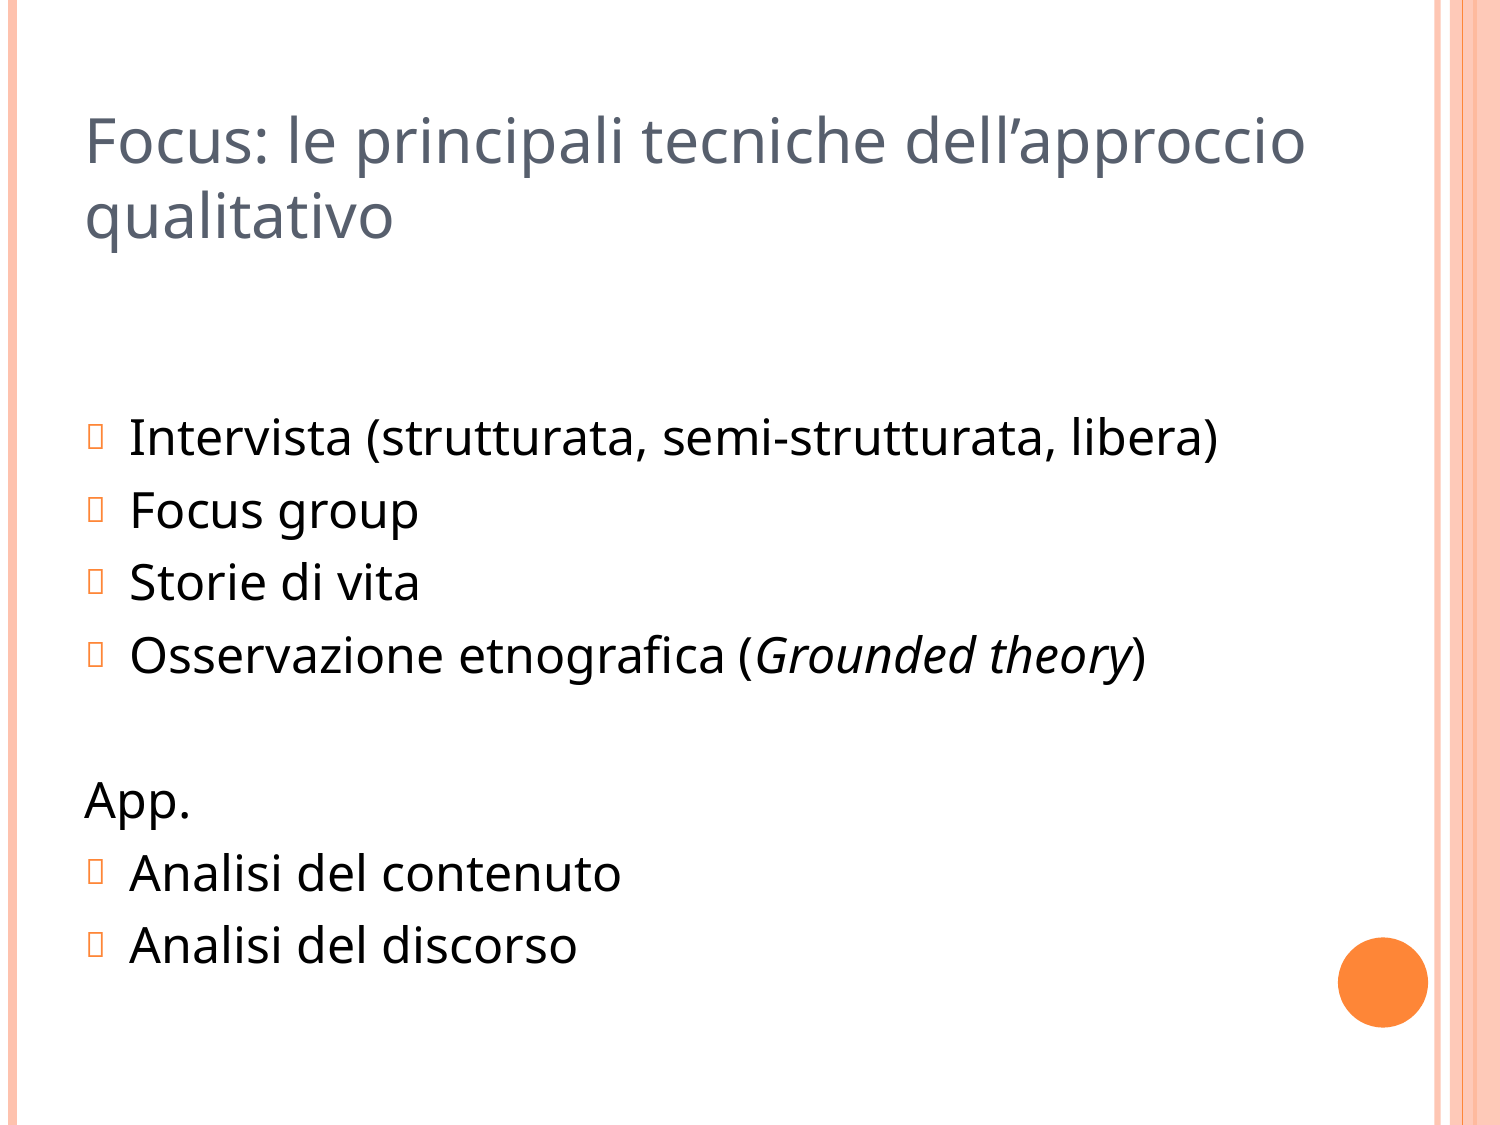

# Focus: le principali tecniche dell’approccio qualitativo
Intervista (strutturata, semi-strutturata, libera)
Focus group
Storie di vita
Osservazione etnografica (Grounded theory)
App.
Analisi del contenuto
Analisi del discorso